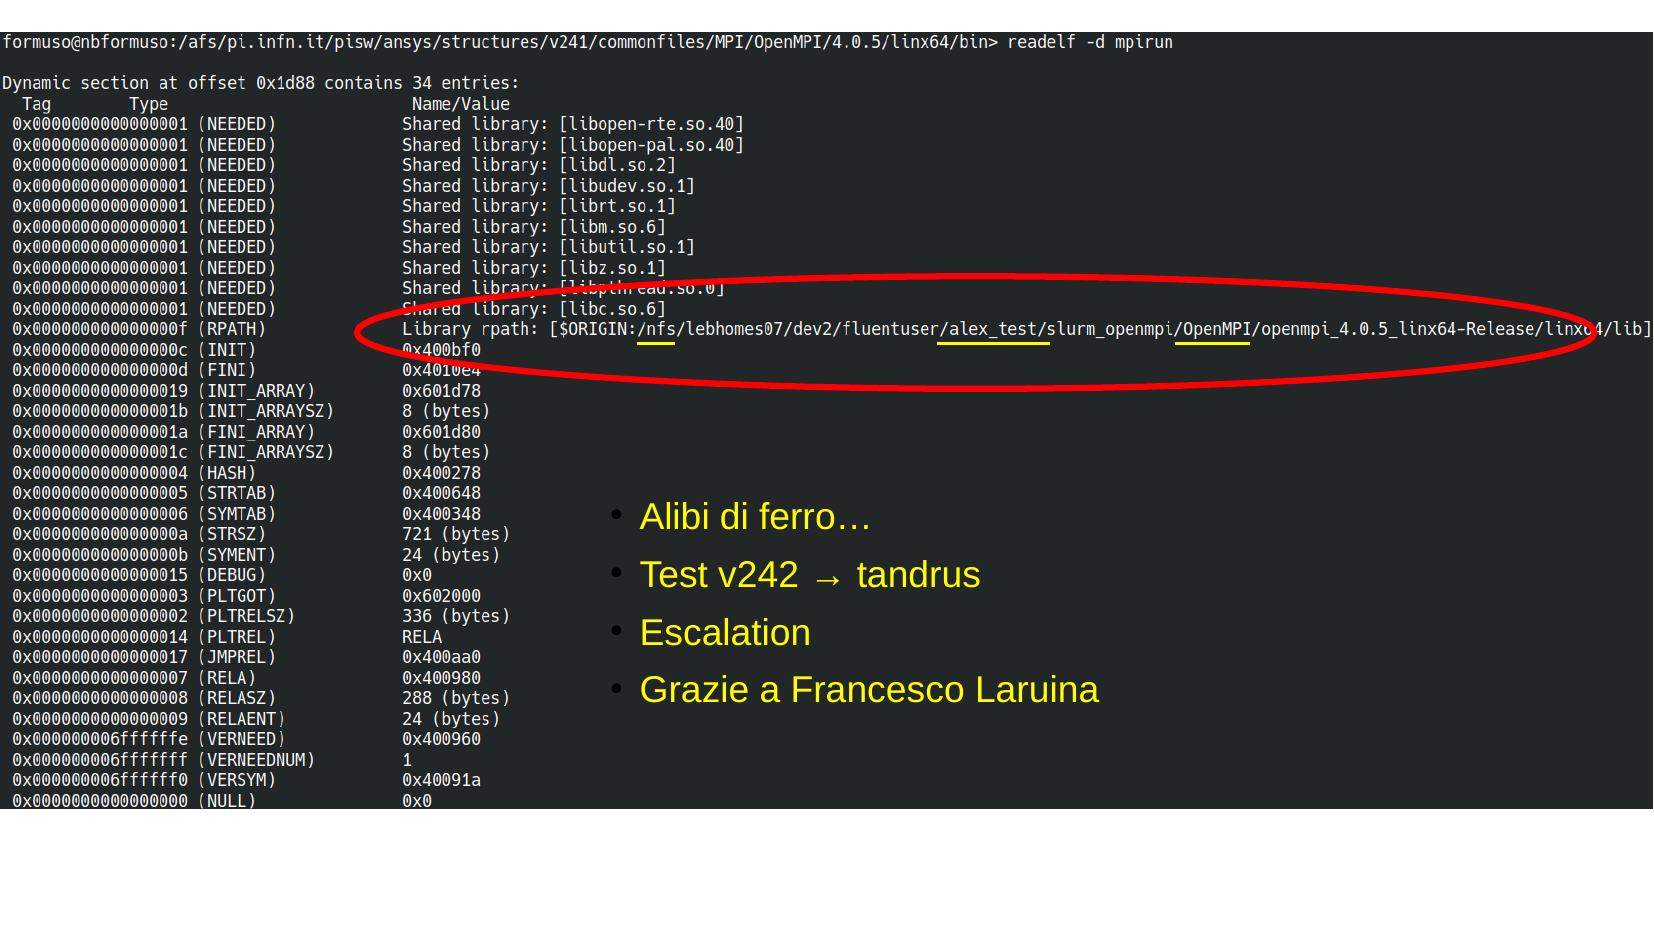

#
Alibi di ferro…
Test v242 → tandrus
Escalation
Grazie a Francesco Laruina